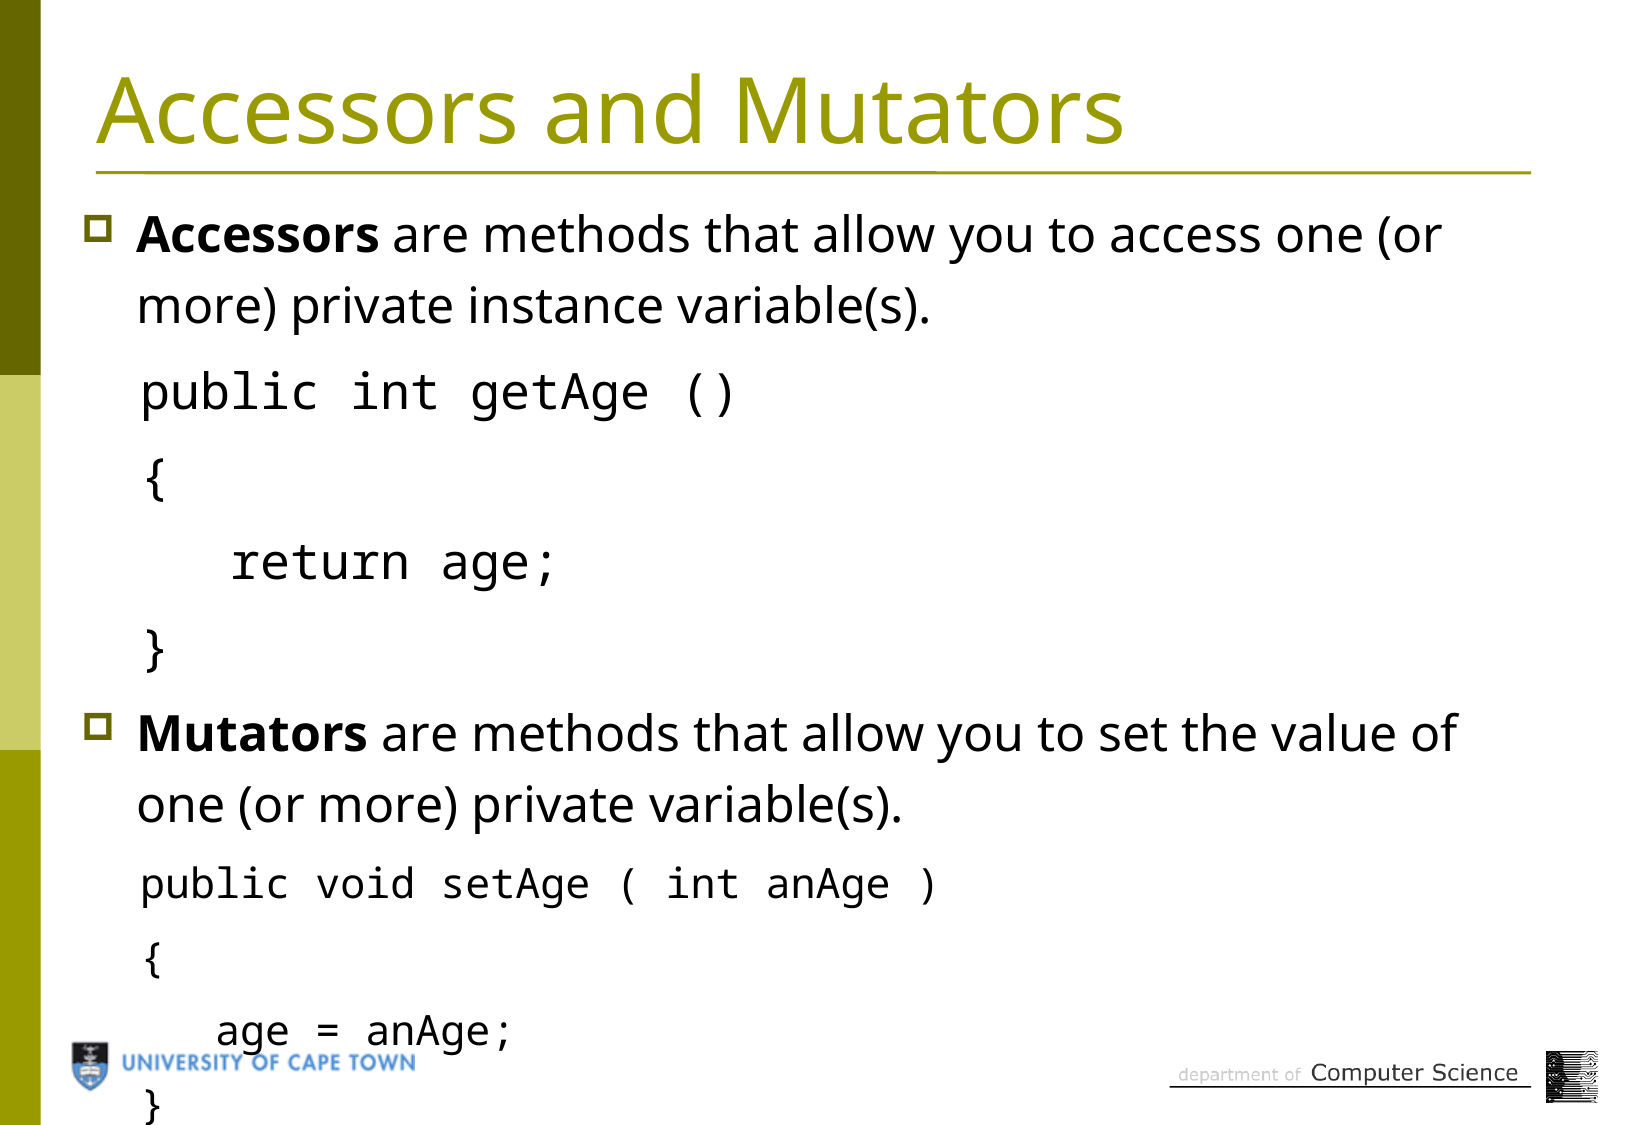

# Accessors and Mutators
Accessors are methods that allow you to access one (or more) private instance variable(s).
public int getAge ()
{
 return age;
}
Mutators are methods that allow you to set the value of one (or more) private variable(s).
public void setAge ( int anAge )
{
 age = anAge;
}